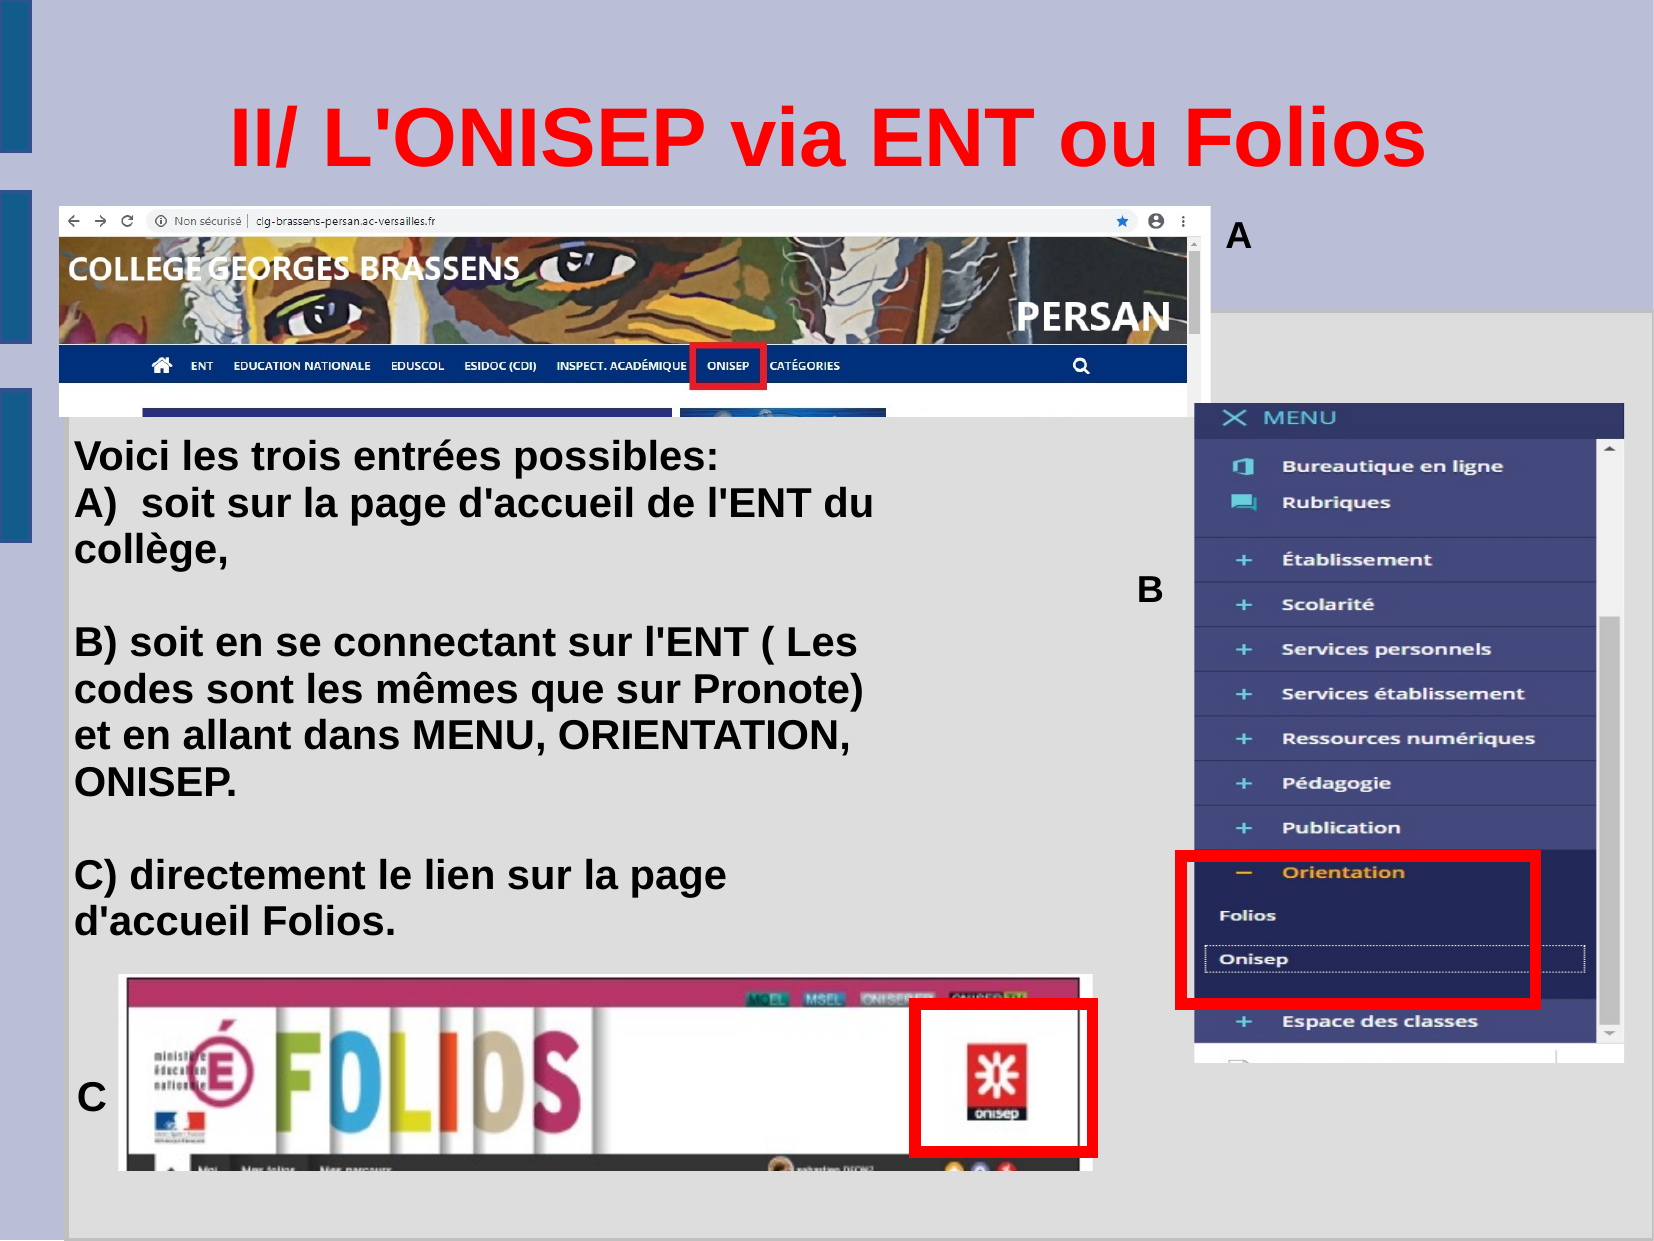

# II/ L'ONISEP via ENT ou Folios
A
Voici les trois entrées possibles:
A) soit sur la page d'accueil de l'ENT du collège,
B) soit en se connectant sur l'ENT ( Les codes sont les mêmes que sur Pronote) et en allant dans MENU, ORIENTATION, ONISEP.
C) directement le lien sur la page d'accueil Folios.
B
C